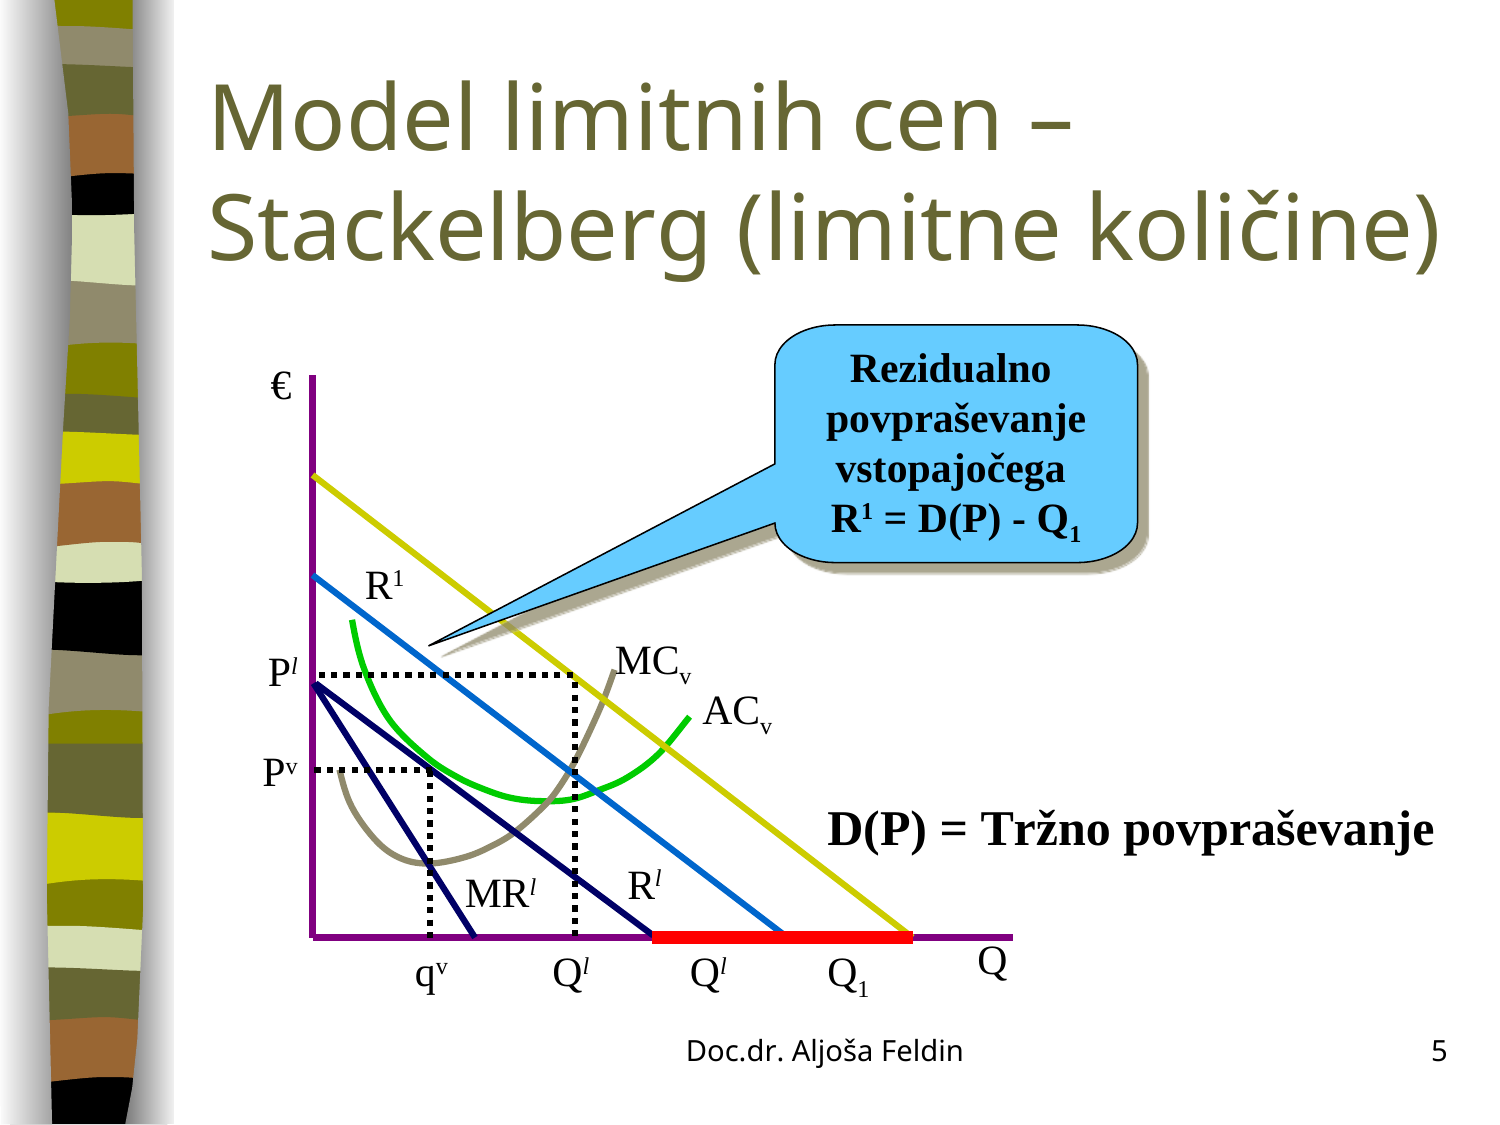

# Model limitnih cen – Stackelberg (limitne količine)
Rezidualno
povpraševanje
vstopajočega
R1 = D(P) - Q1
€
R1
MCv
Pl
ACv
Pv
D(P) = Tržno povpraševanje
Rl
MRl
Q
qv
Ql
Ql
Q1
Doc.dr. Aljoša Feldin